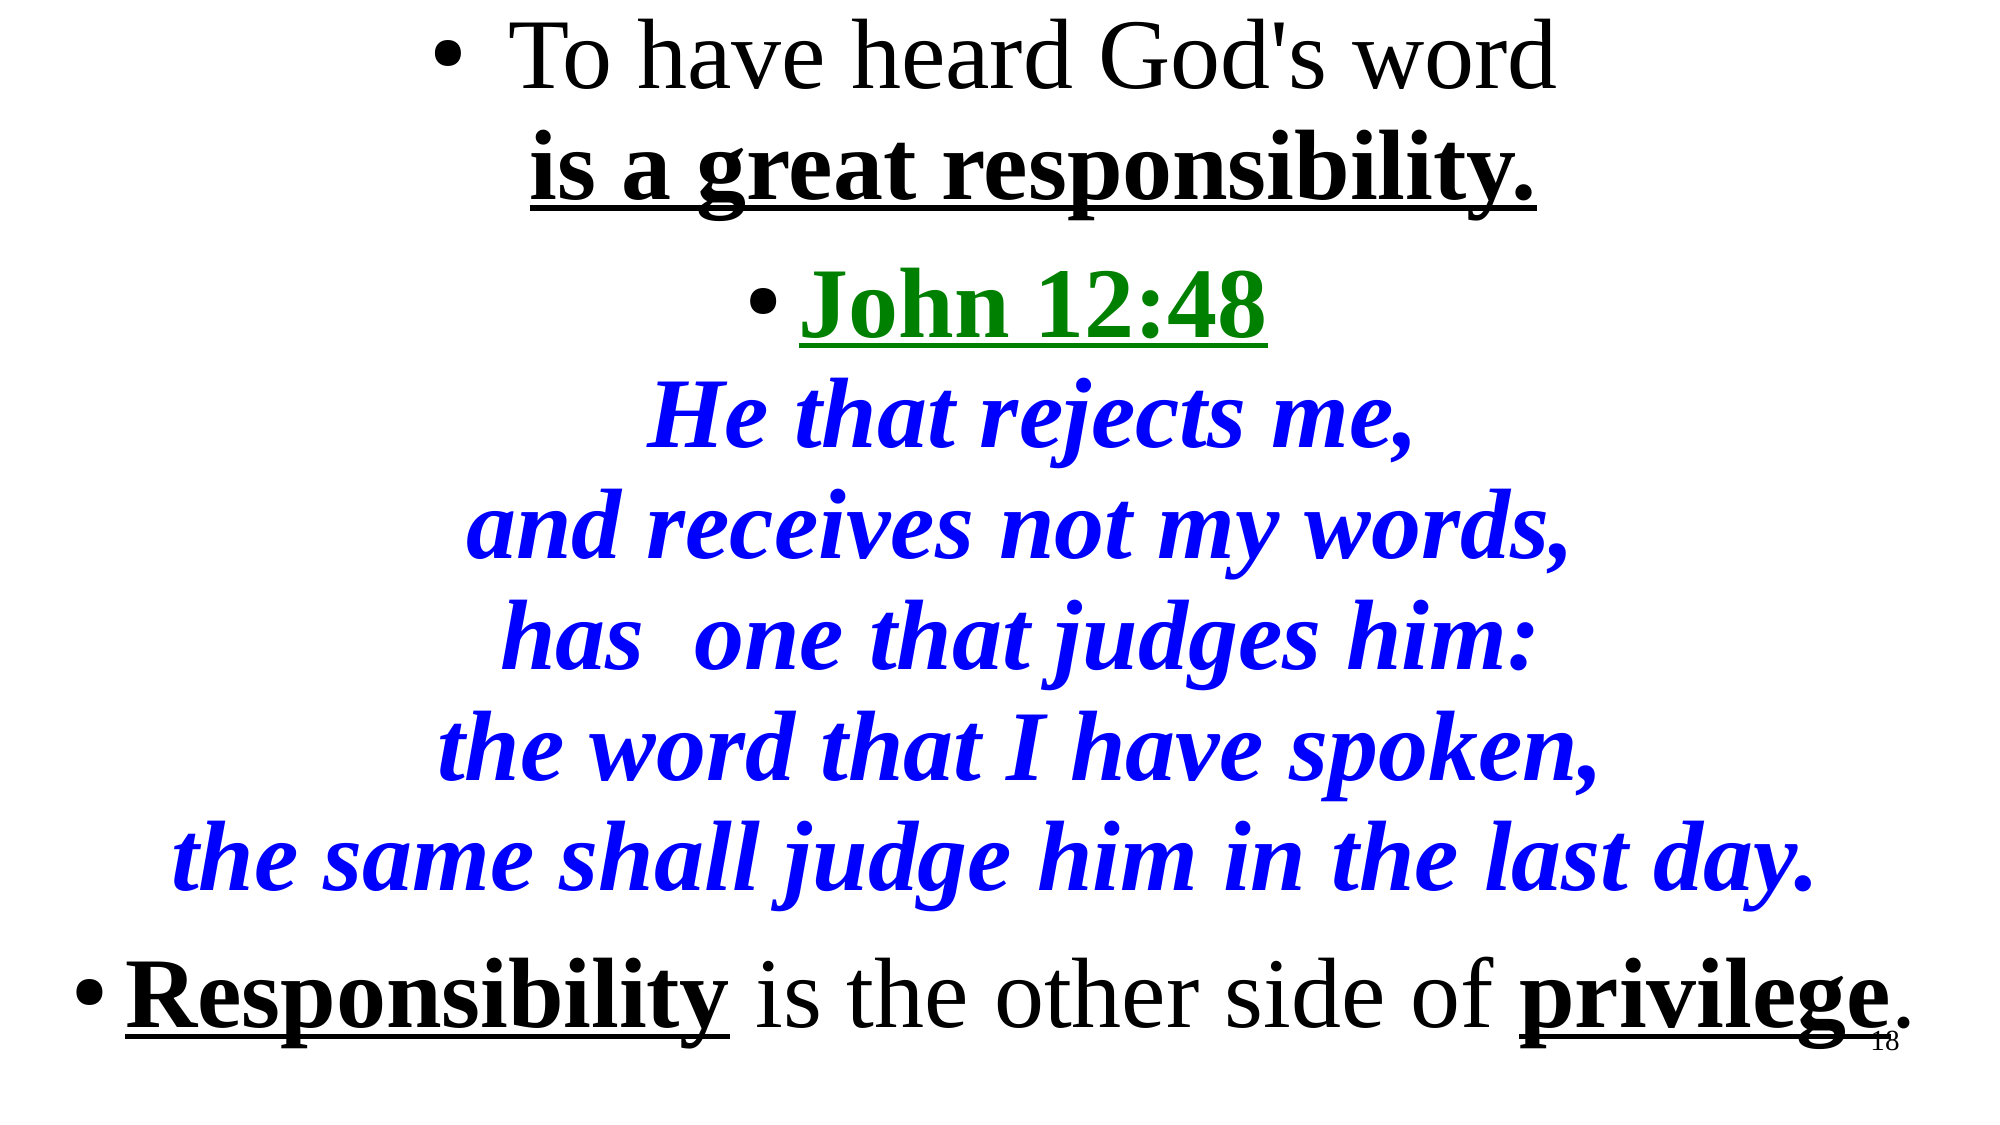

# To have heard God's word is a great responsibility.
John 12:48
 He that rejects me,
and receives not my words,
has one that judges him:
the word that I have spoken,
the same shall judge him in the last day.
Responsibility is the other side of privilege.
18